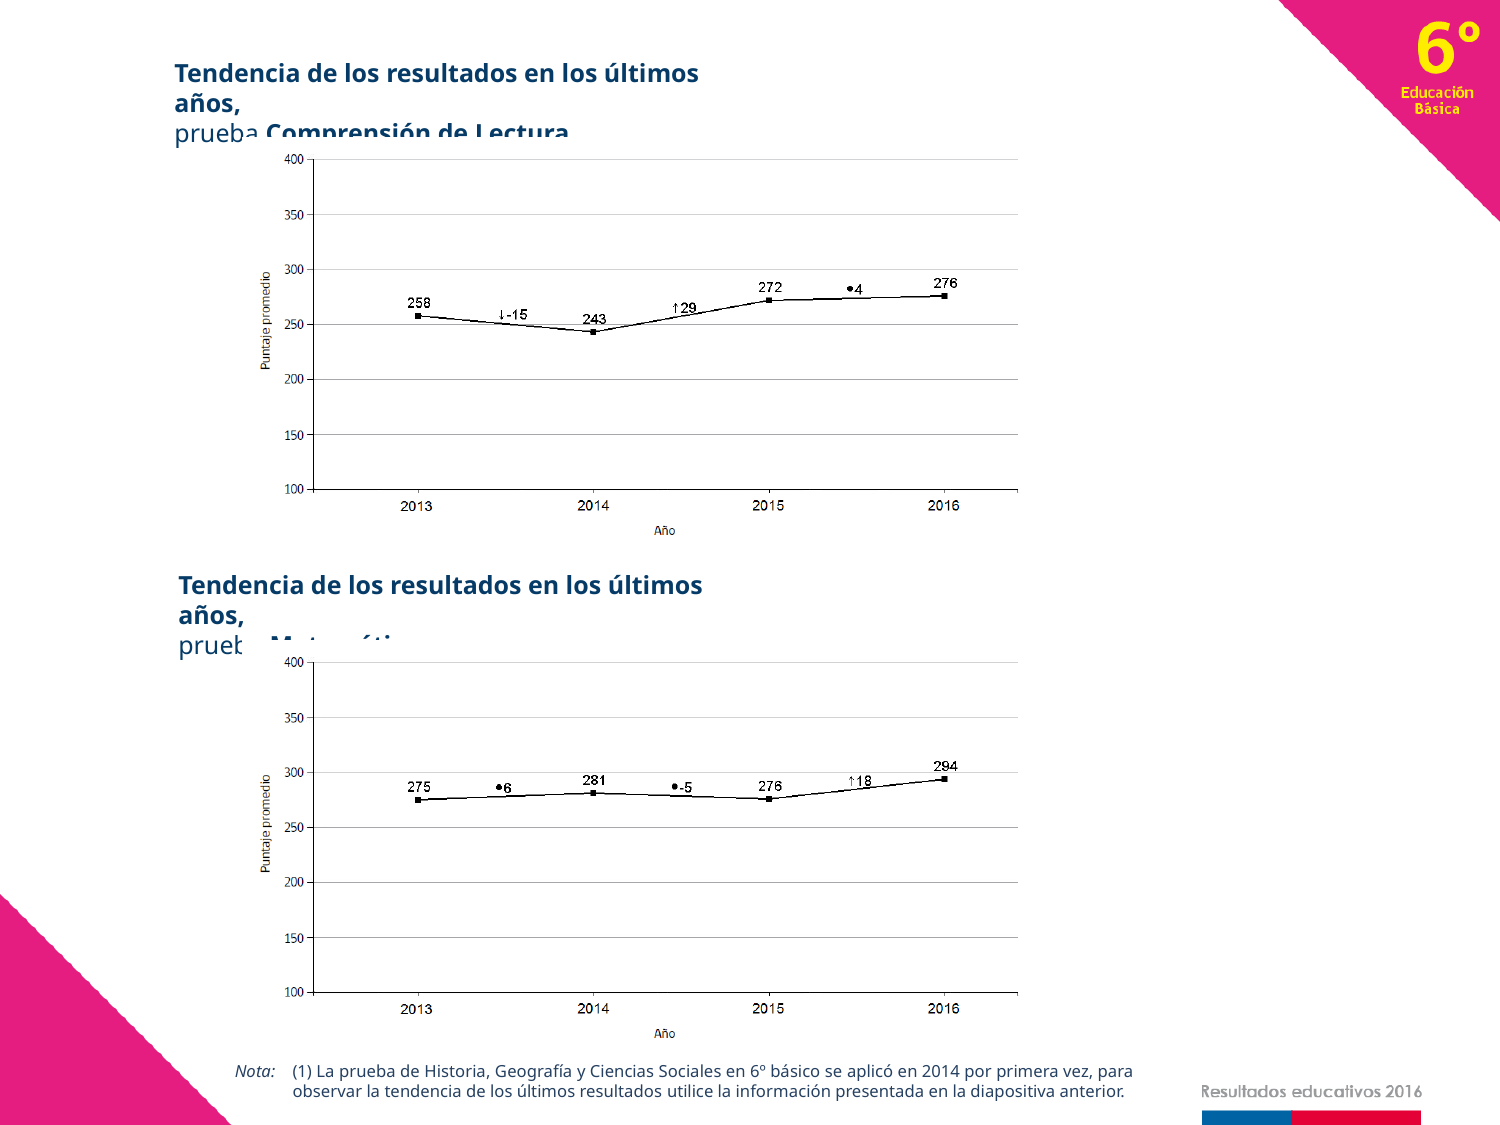

Tendencia de los resultados en los últimos años,
prueba Comprensión de Lectura
Tendencia de los resultados en los últimos años,
prueba Matemática
Nota:
(1) La prueba de Historia, Geografía y Ciencias Sociales en 6º básico se aplicó en 2014 por primera vez, para observar la tendencia de los últimos resultados utilice la información presentada en la diapositiva anterior.